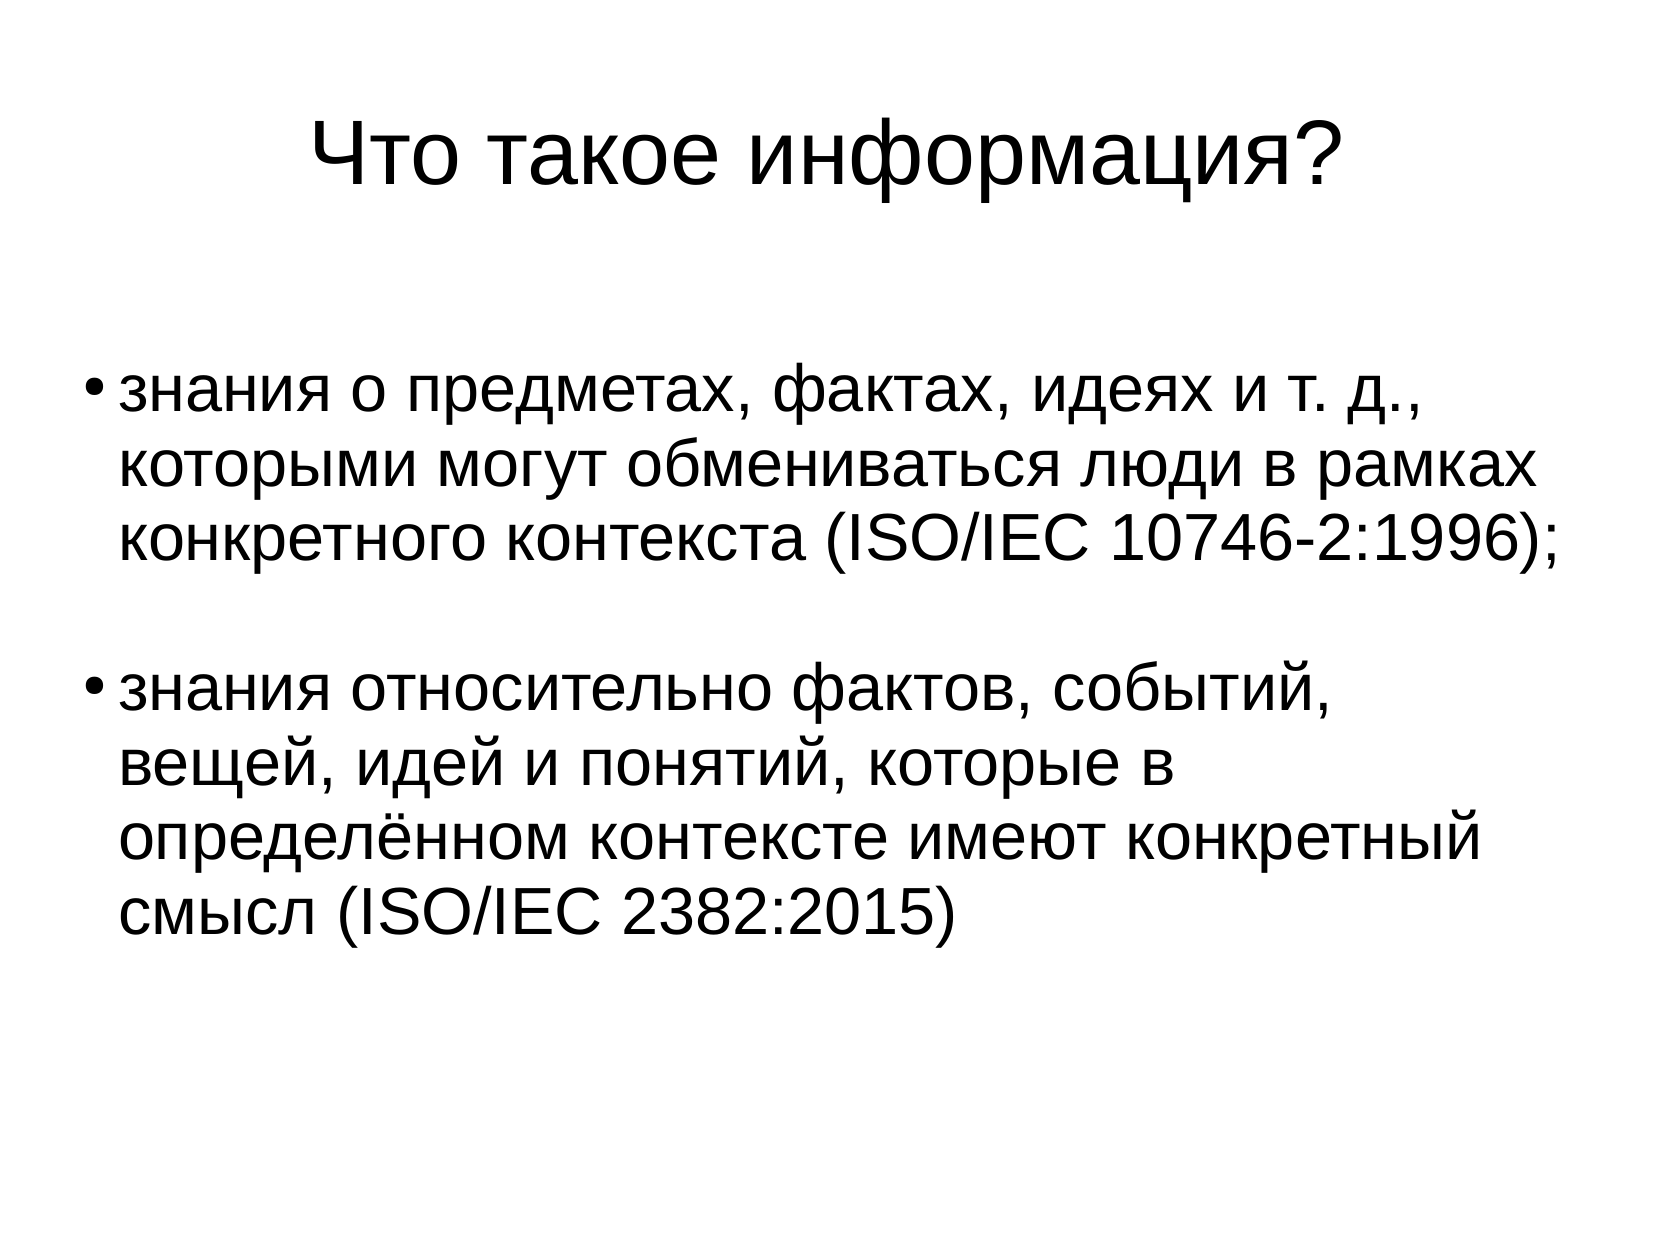

# Что такое информация?
знания о предметах, фактах, идеях и т. д., которыми могут обмениваться люди в рамках конкретного контекста (ISO/IEC 10746-2:1996);
знания относительно фактов, событий, вещей, идей и понятий, которые в определённом контексте имеют конкретный смысл (ISO/IEC 2382:2015)